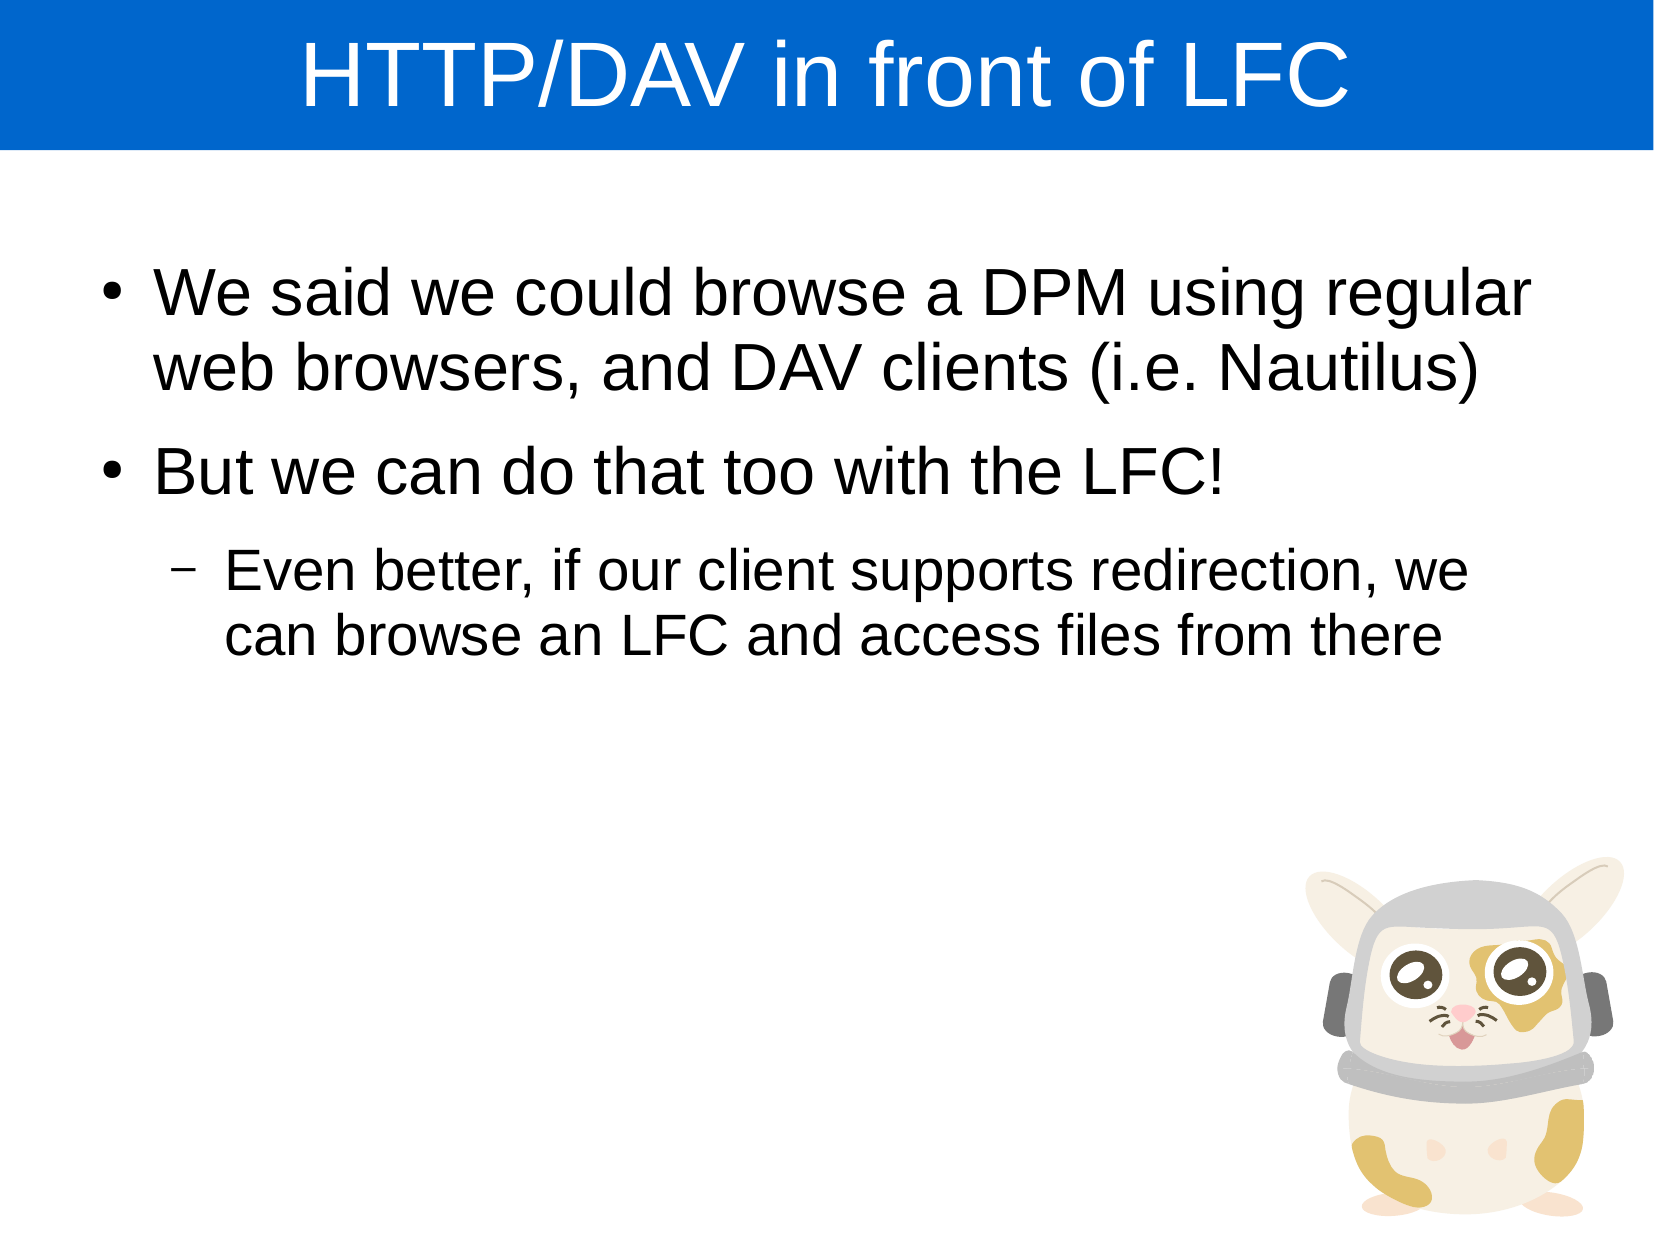

# HTTP/DAV in front of LFC
We said we could browse a DPM using regular web browsers, and DAV clients (i.e. Nautilus)
But we can do that too with the LFC!
Even better, if our client supports redirection, we can browse an LFC and access files from there